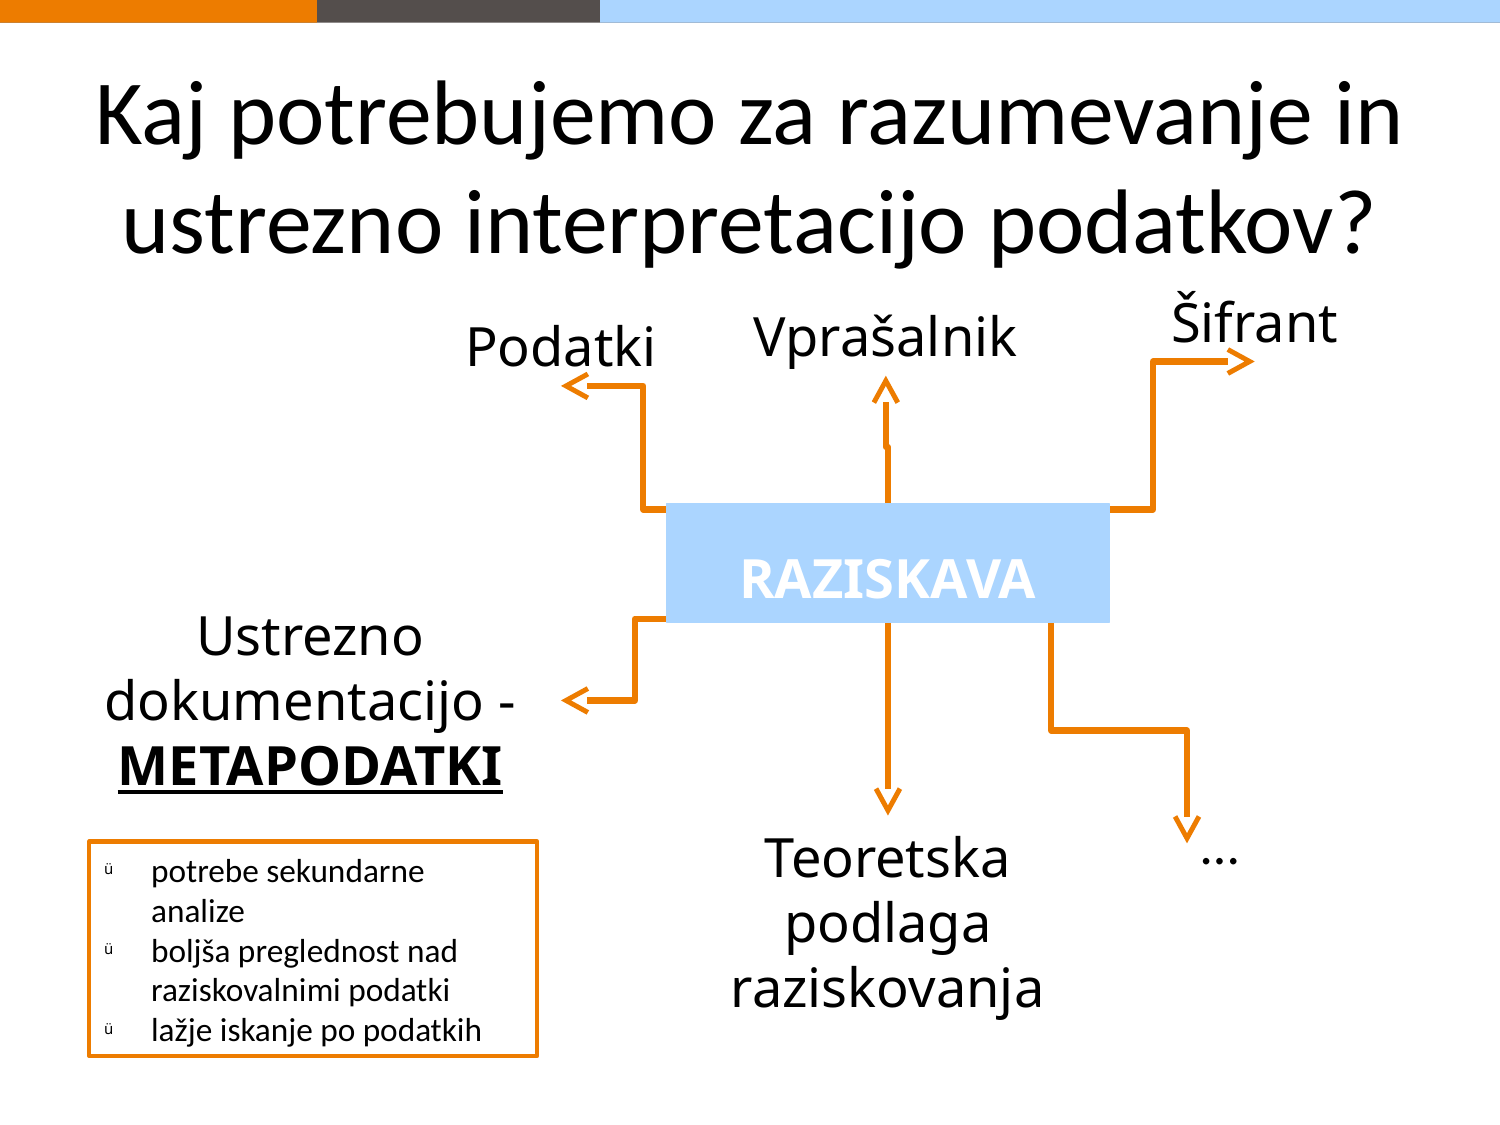

# Kaj potrebujemo za razumevanje in ustrezno interpretacijo podatkov?
Šifrant
Vprašalnik
Podatki
RAZISKAVA
Ustrezno dokumentacijo -METAPODATKI
…
Teoretska podlaga raziskovanja
potrebe sekundarne analize
boljša preglednost nad raziskovalnimi podatki
lažje iskanje po podatkih